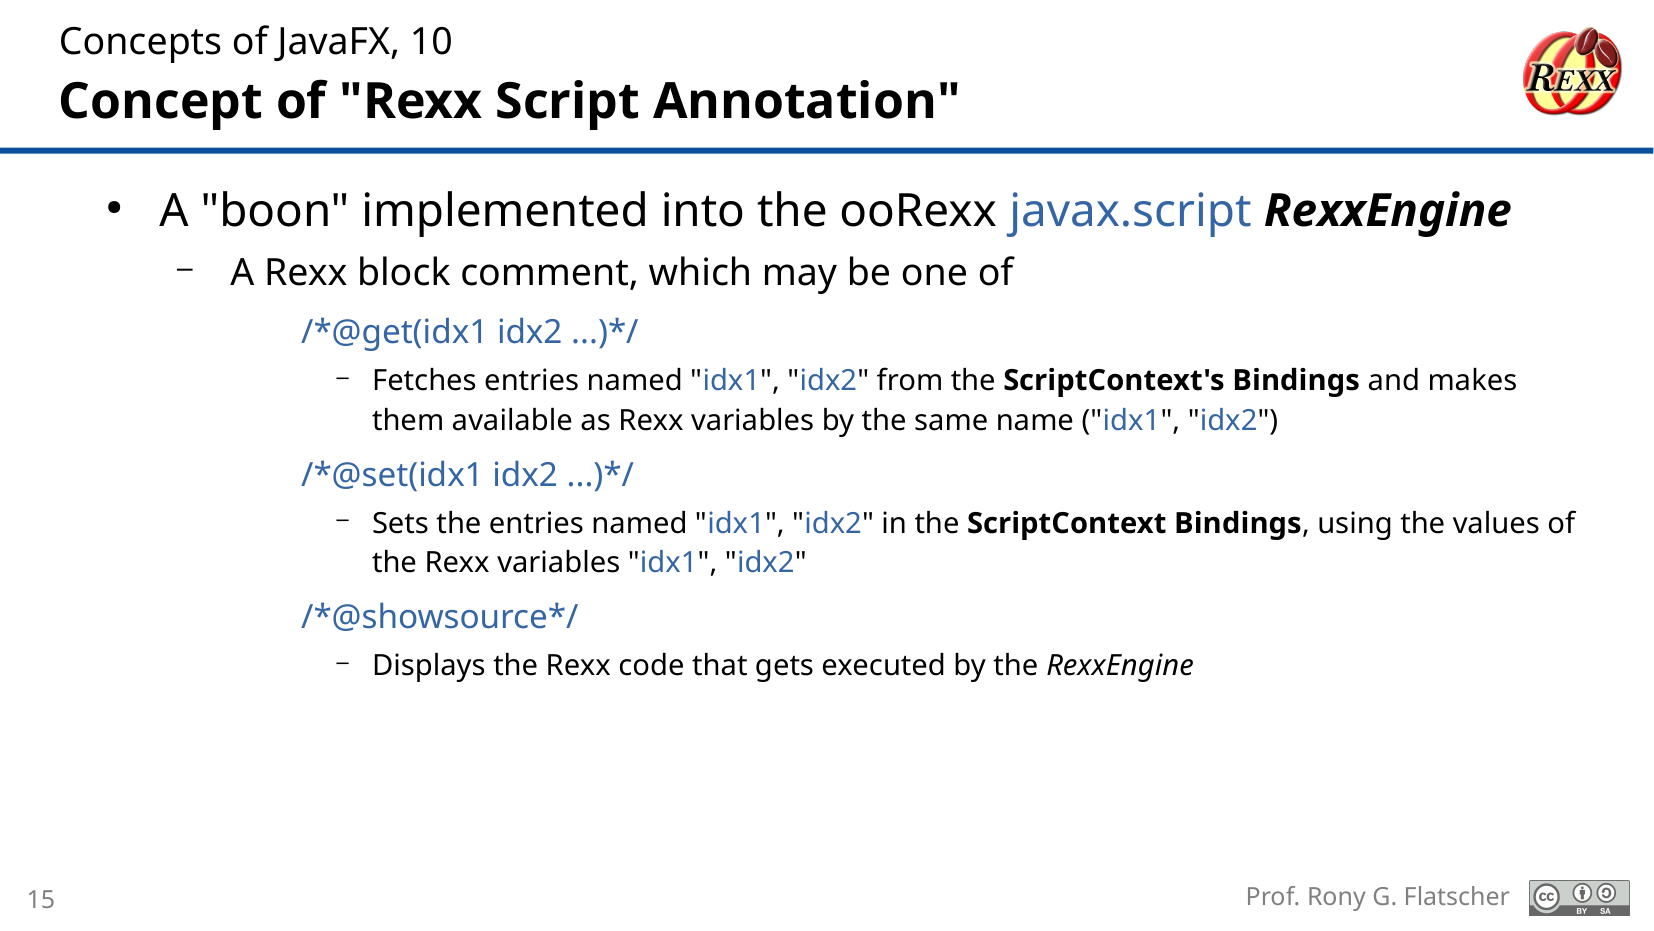

Concepts of JavaFX, 10
Concept of "Rexx Script Annotation"
# A "boon" implemented into the ooRexx javax.script RexxEngine
A Rexx block comment, which may be one of
/*@get(idx1 idx2 ...)*/
Fetches entries named "idx1", "idx2" from the ScriptContext's Bindings and makes them available as Rexx variables by the same name ("idx1", "idx2")
/*@set(idx1 idx2 ...)*/
Sets the entries named "idx1", "idx2" in the ScriptContext Bindings, using the values of the Rexx variables "idx1", "idx2"
/*@showsource*/
Displays the Rexx code that gets executed by the RexxEngine